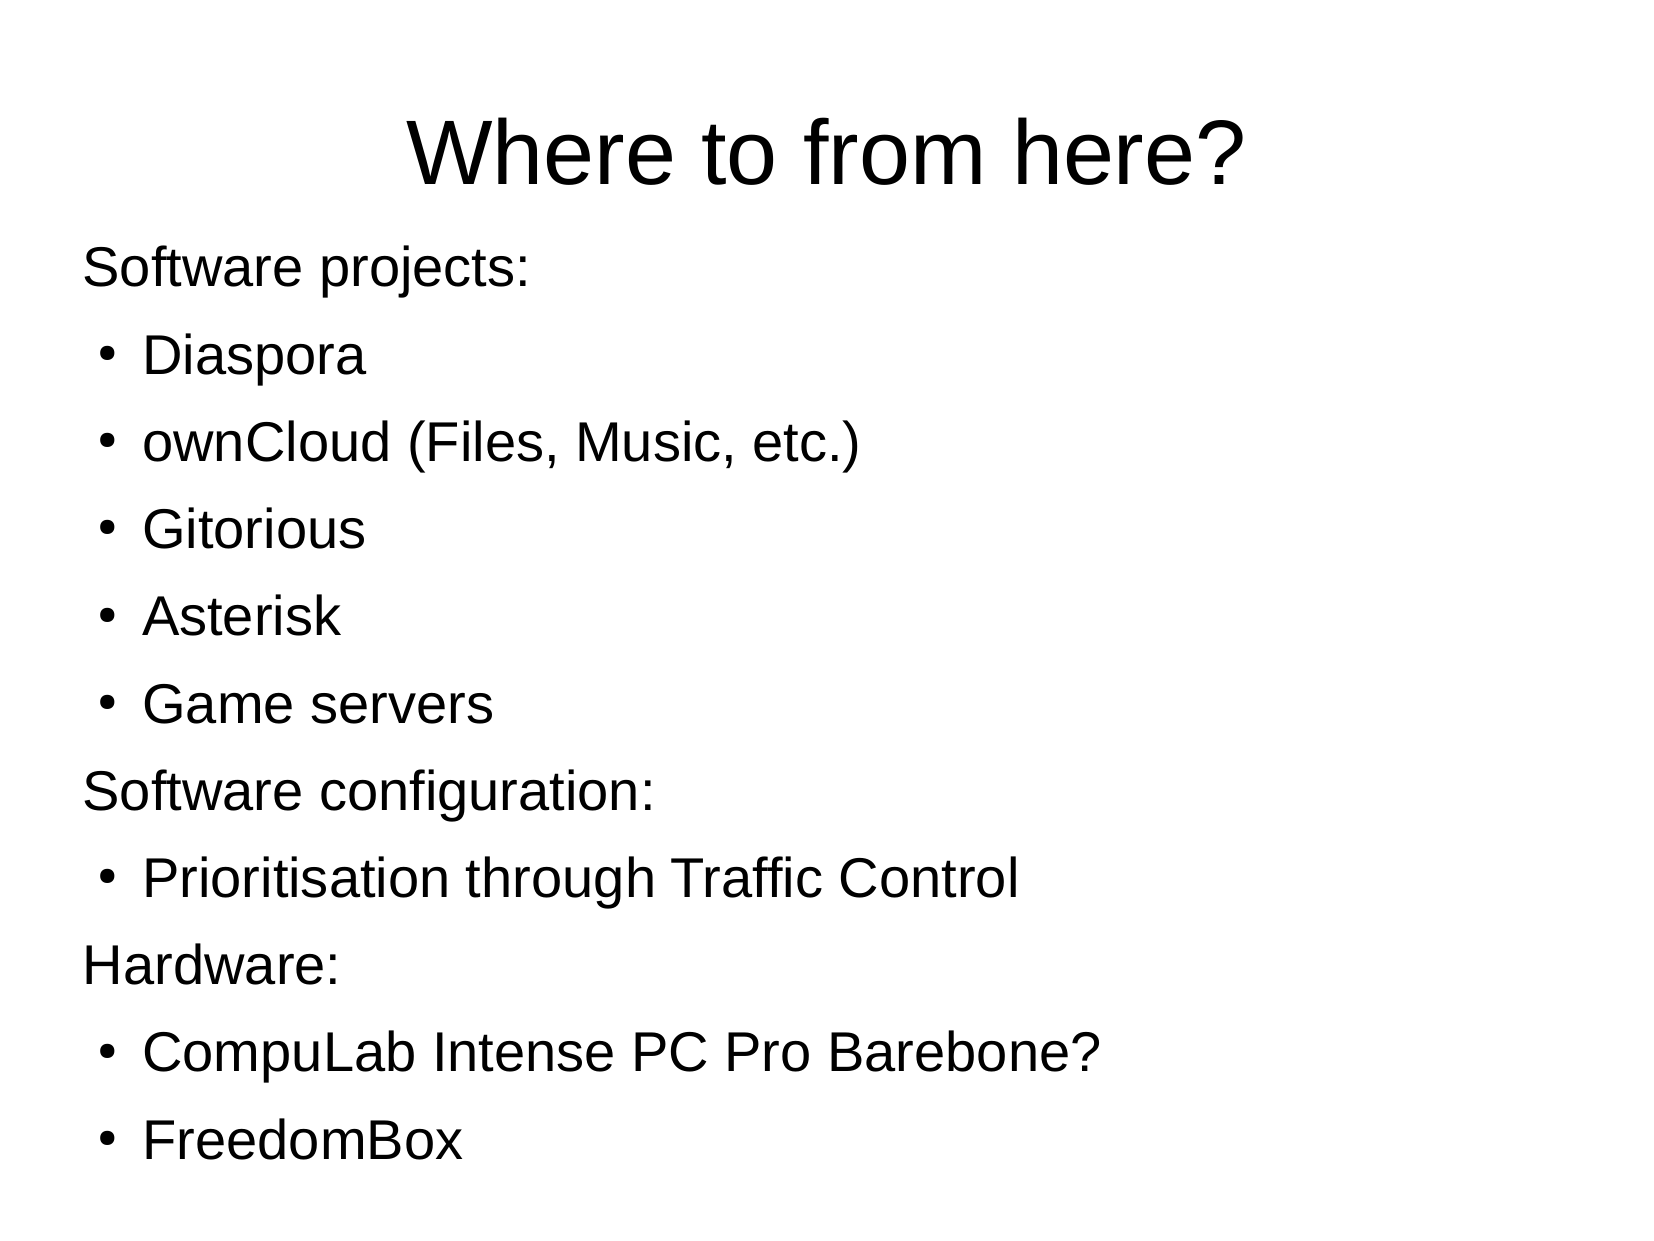

# Where to from here?
Software projects:
Diaspora
ownCloud (Files, Music, etc.)
Gitorious
Asterisk
Game servers
Software configuration:
Prioritisation through Traffic Control
Hardware:
CompuLab Intense PC Pro Barebone?
FreedomBox